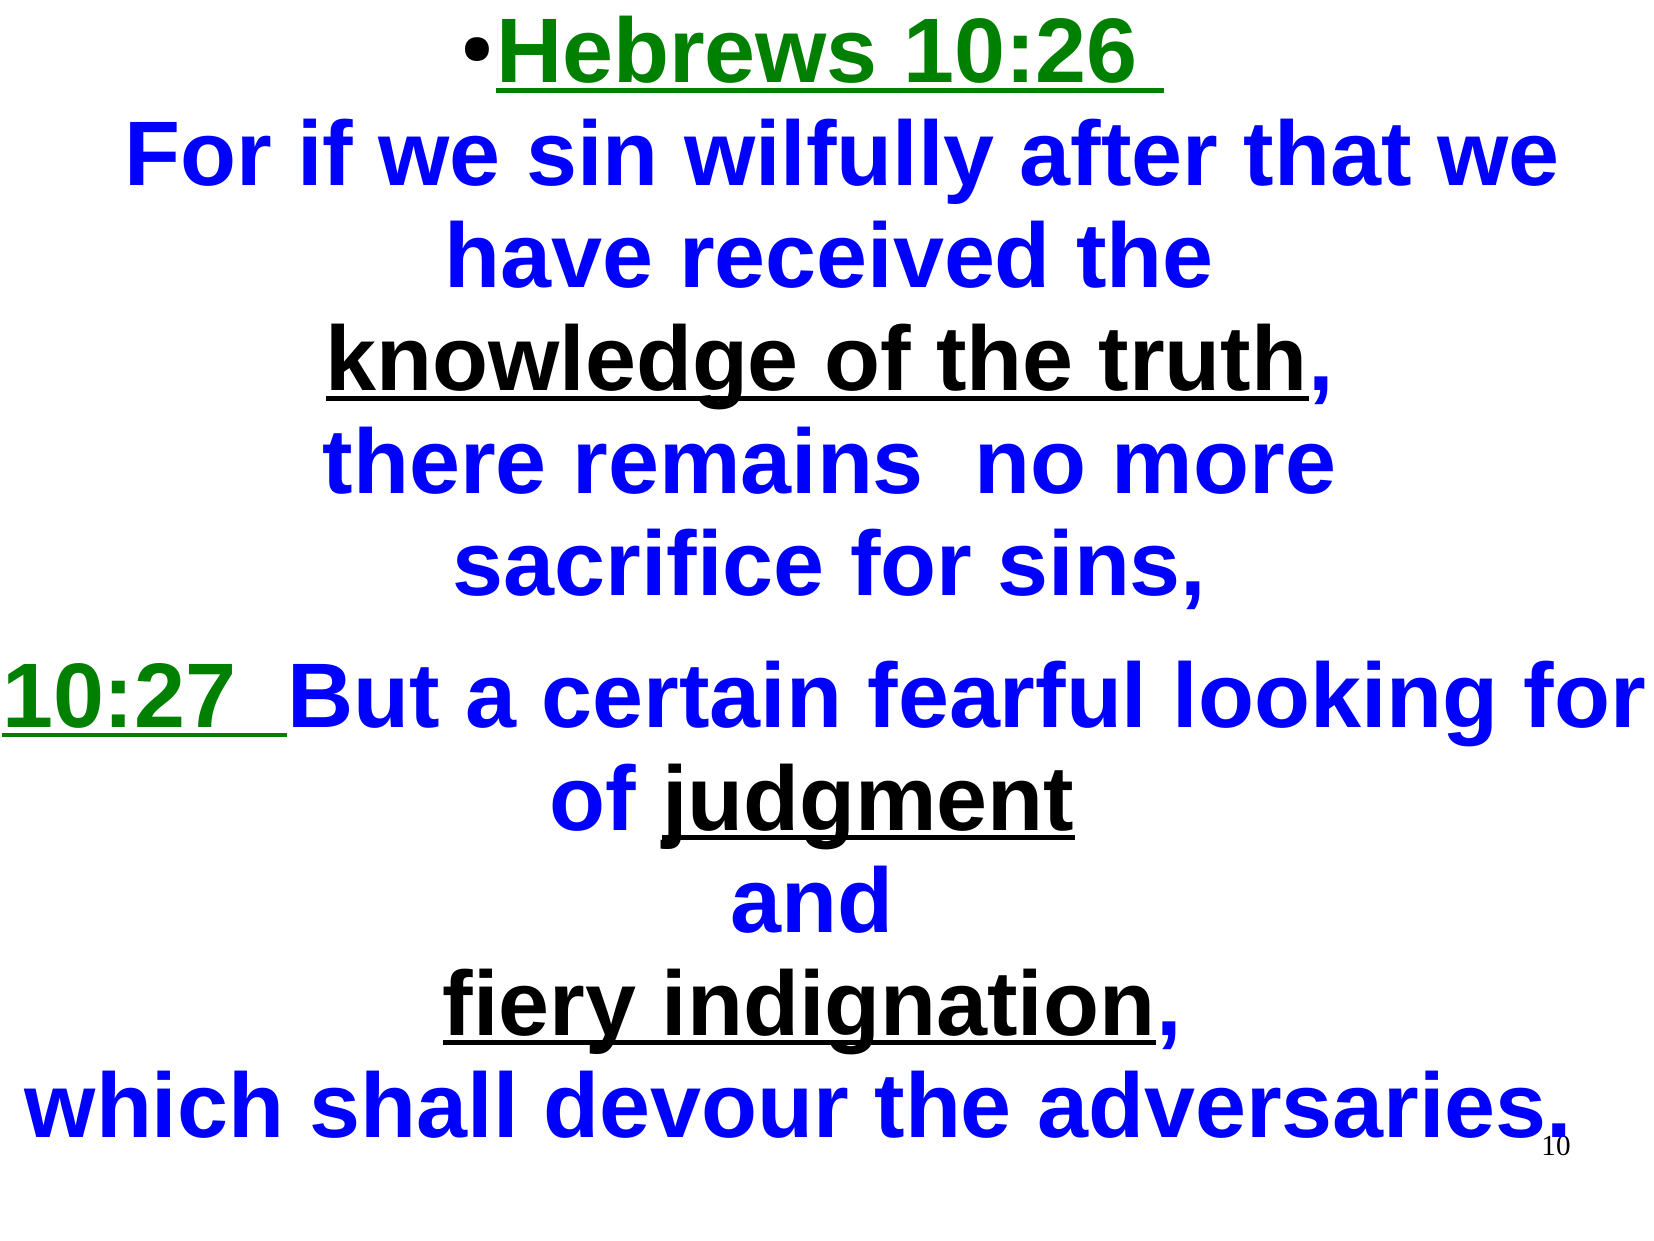

# Hebrews 10:26  For if we sin wilfully after that we have received the knowledge of the truth, there remains no more sacrifice for sins,
10:27  But a certain fearful looking for of judgment
and
fiery indignation,
which shall devour the adversaries.
10